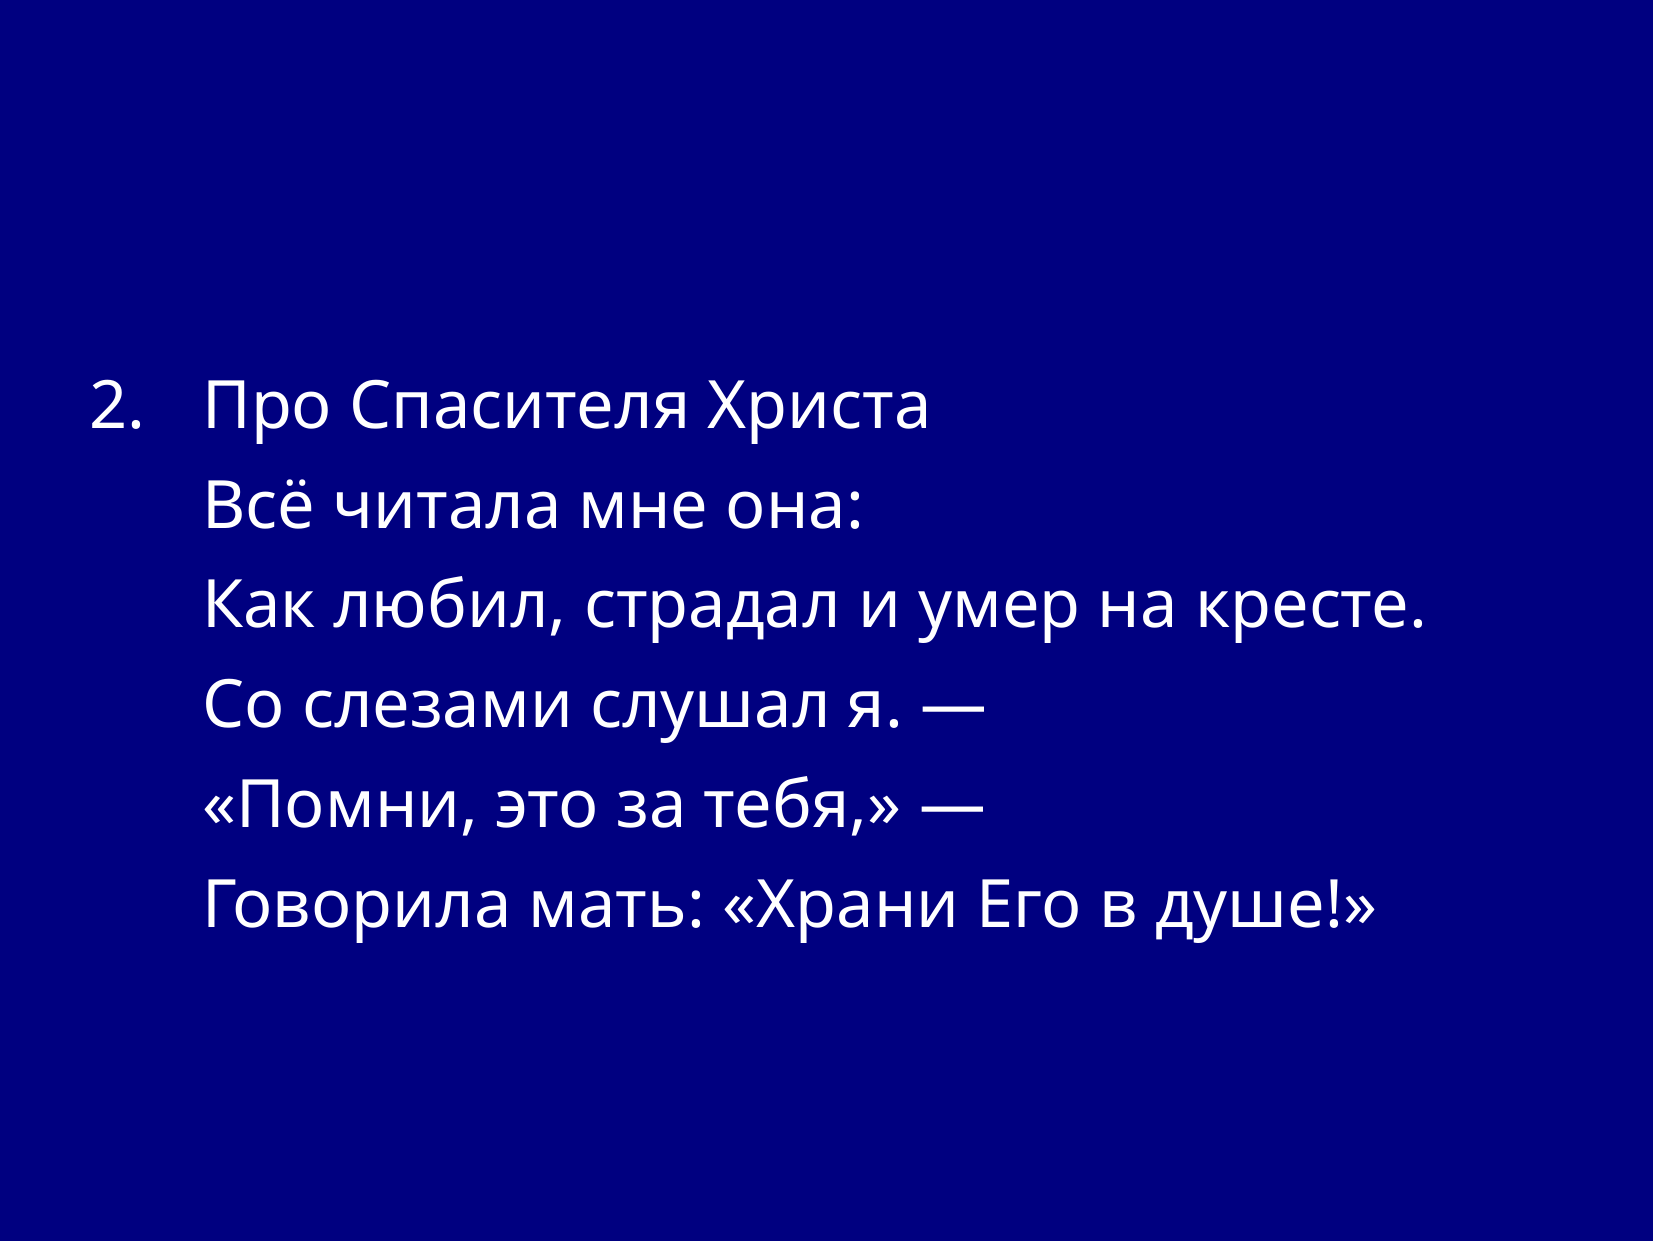

2.	Про Спасителя Христа
	Всё читала мне она:
	Как любил, страдал и умер на кресте.
	Со слезами слушал я. —
	«Помни, это за тебя,» —
	Говорила мать: «Храни Его в душе!»